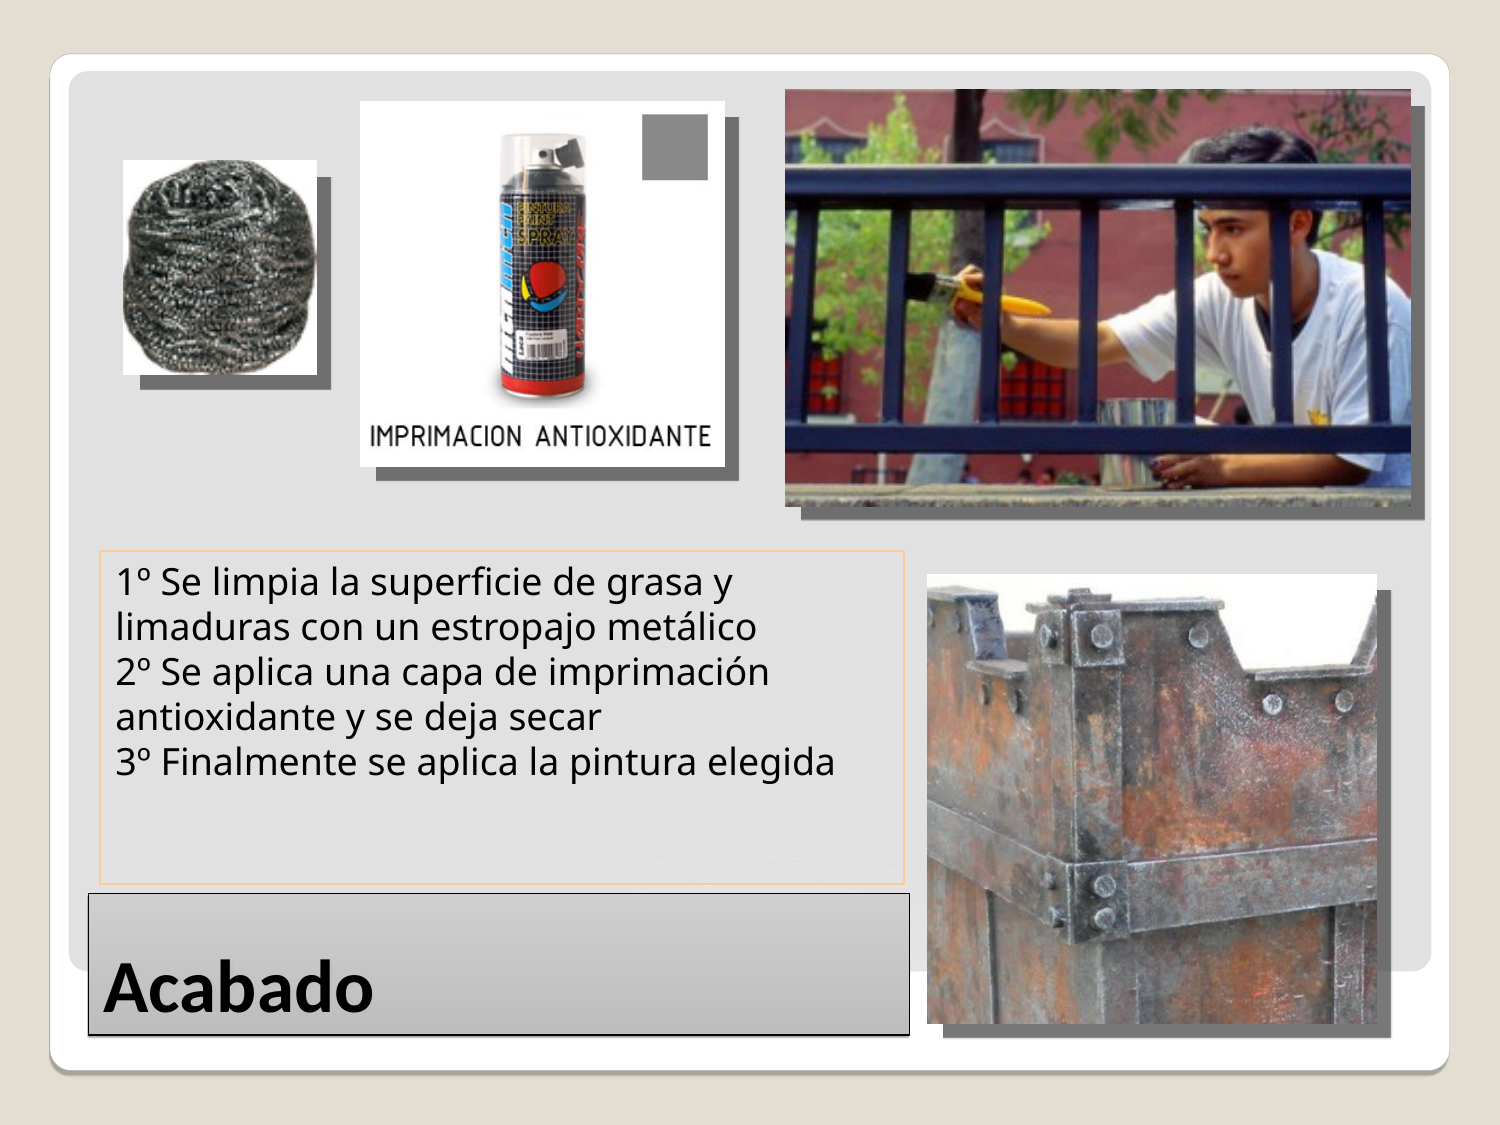

1º Se limpia la superficie de grasa y limaduras con un estropajo metálico
2º Se aplica una capa de imprimación antioxidante y se deja secar
3º Finalmente se aplica la pintura elegida
# Acabado